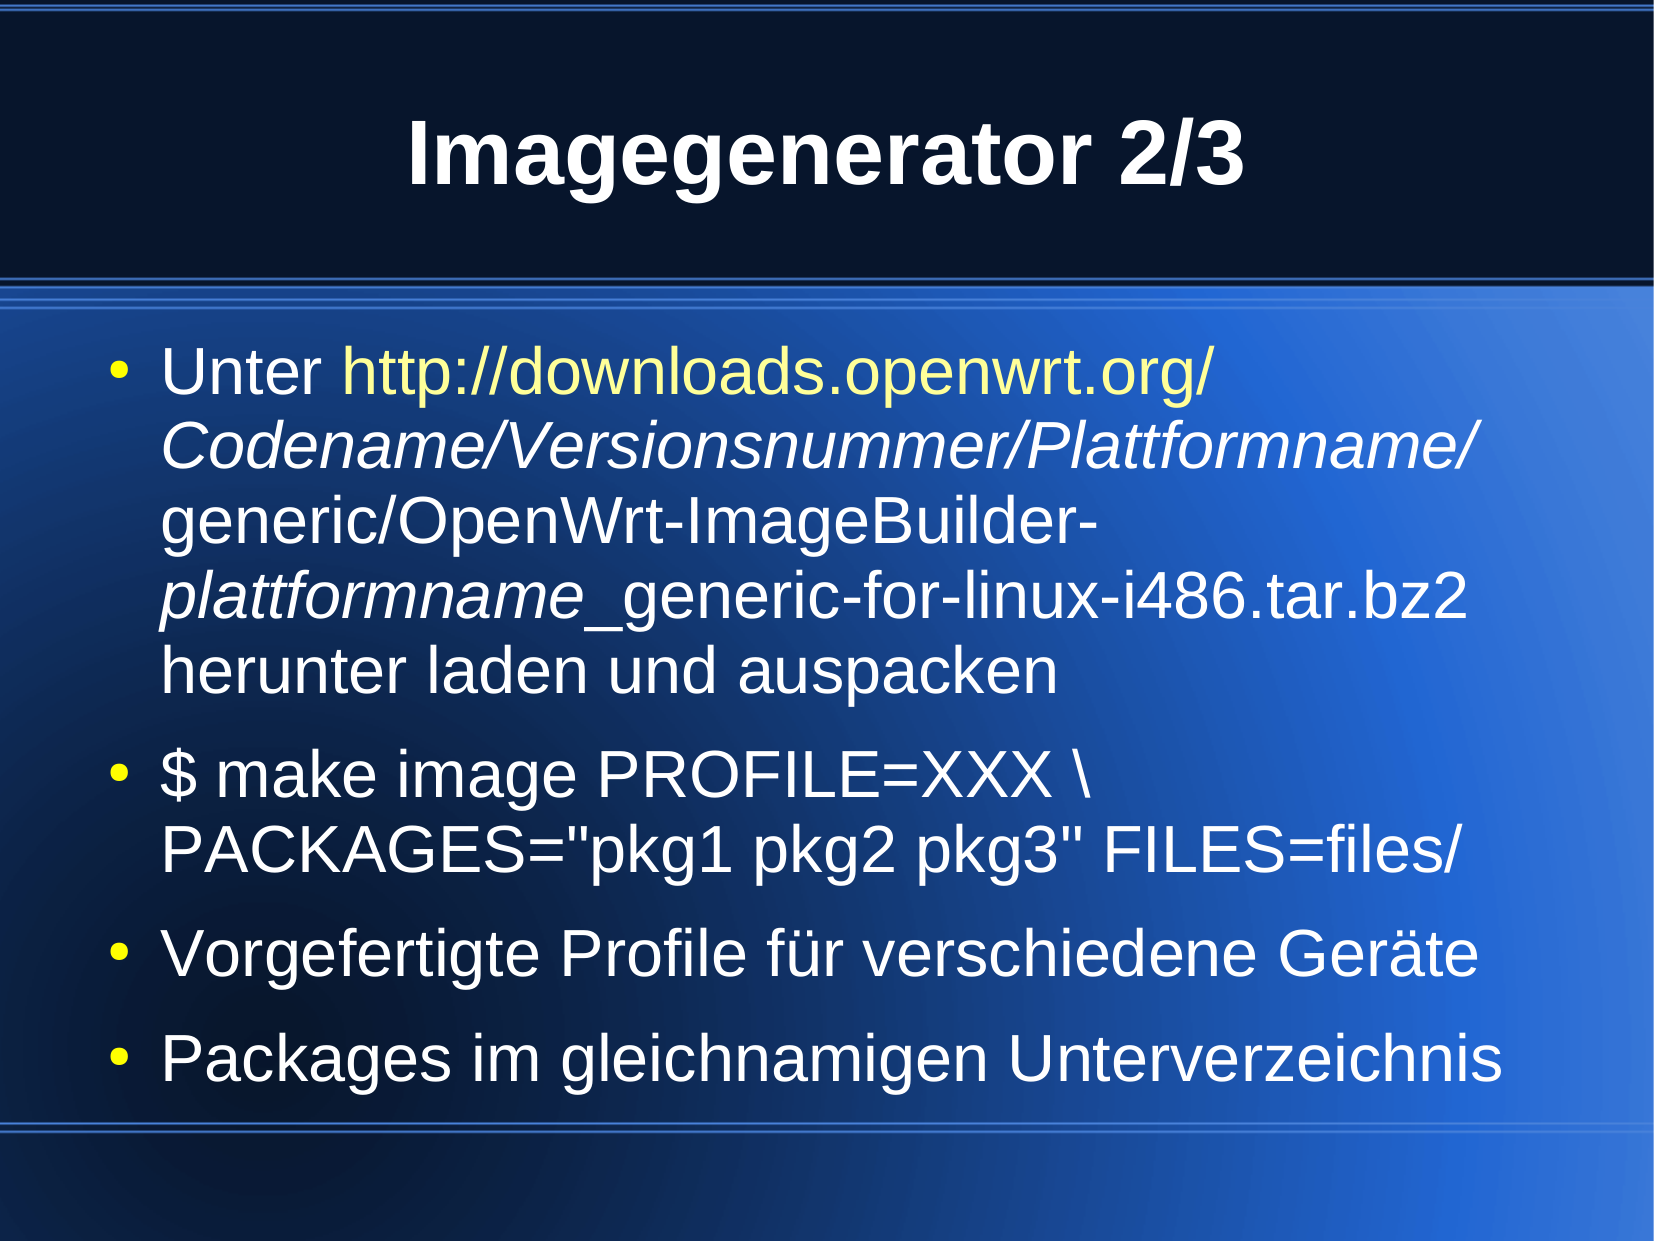

# Imagegenerator 2/3
Unter http://downloads.openwrt.org/ Codename/Versionsnummer/Plattformname/ generic/OpenWrt-ImageBuilder-plattformname_generic-for-linux-i486.tar.bz2 herunter laden und auspacken
$ make image PROFILE=XXX \ PACKAGES="pkg1 pkg2 pkg3" FILES=files/
Vorgefertigte Profile für verschiedene Geräte
Packages im gleichnamigen Unterverzeichnis